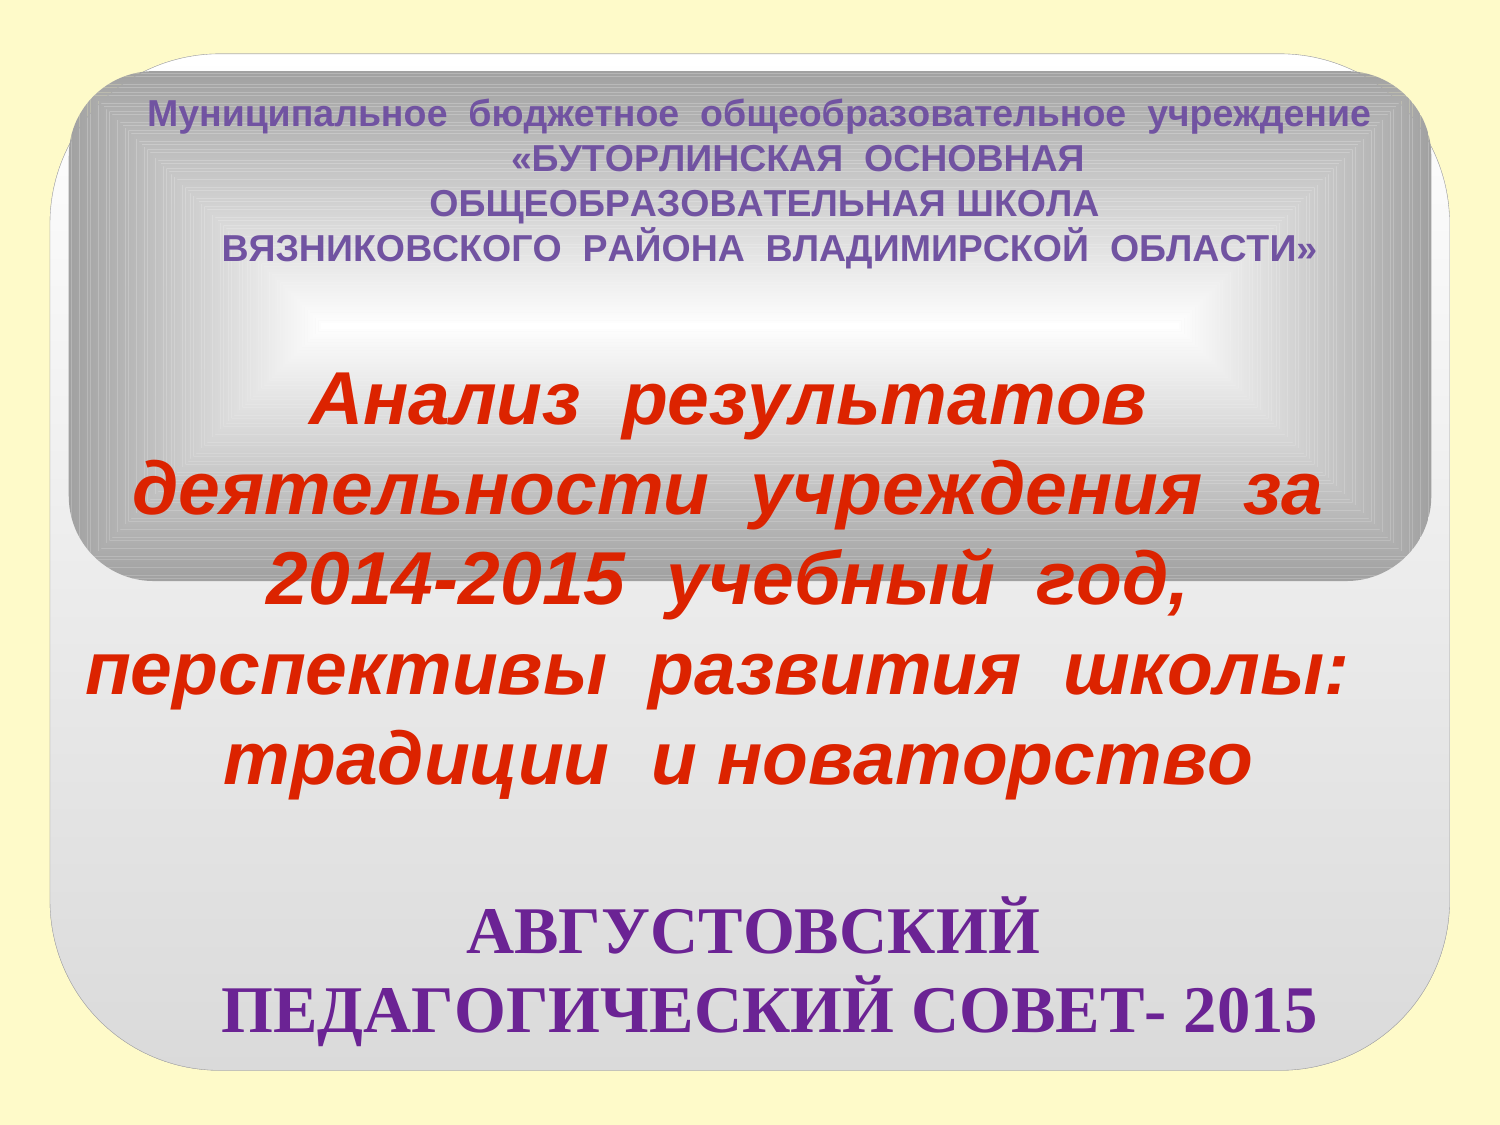

Муниципальное бюджетное общеобразовательное учреждение «БУТОРЛИНСКАЯ ОСНОВНАЯ
 ОБЩЕОБРАЗОВАТЕЛЬНАЯ ШКОЛА
ВЯЗНИКОВСКОГО РАЙОНА ВЛАДИМИРСКОЙ ОБЛАСТИ»
# Анализ результатов деятельности учреждения за 2014-2015 учебный год, перспективы развития школы: традиции и новаторство
АВГУСТОВСКИЙ
 ПЕДАГОГИЧЕСКИЙ СОВЕТ- 2015